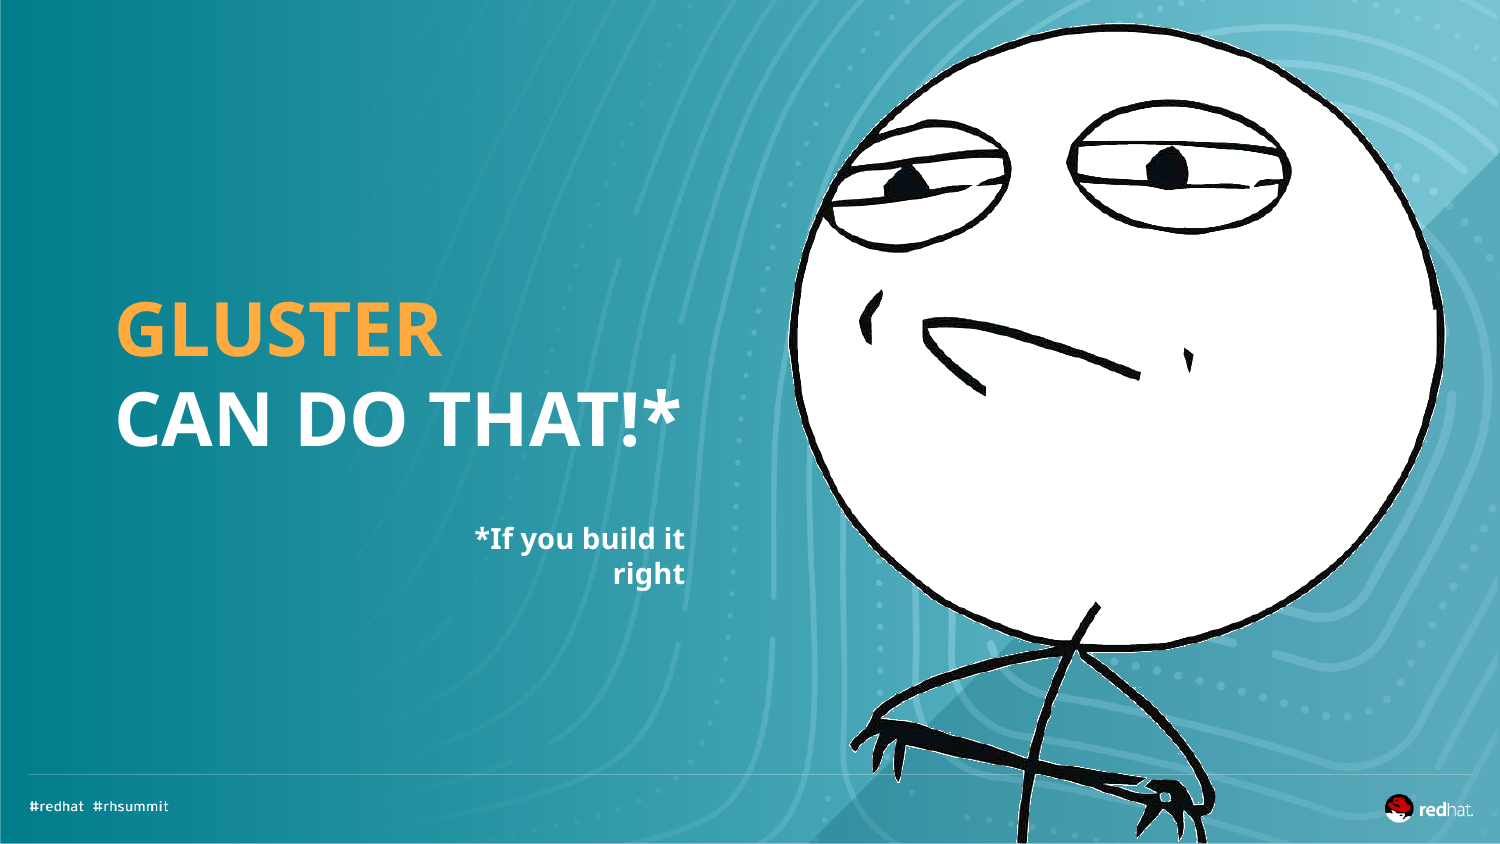

GLUSTER
CAN DO THAT!*
*If you build it right